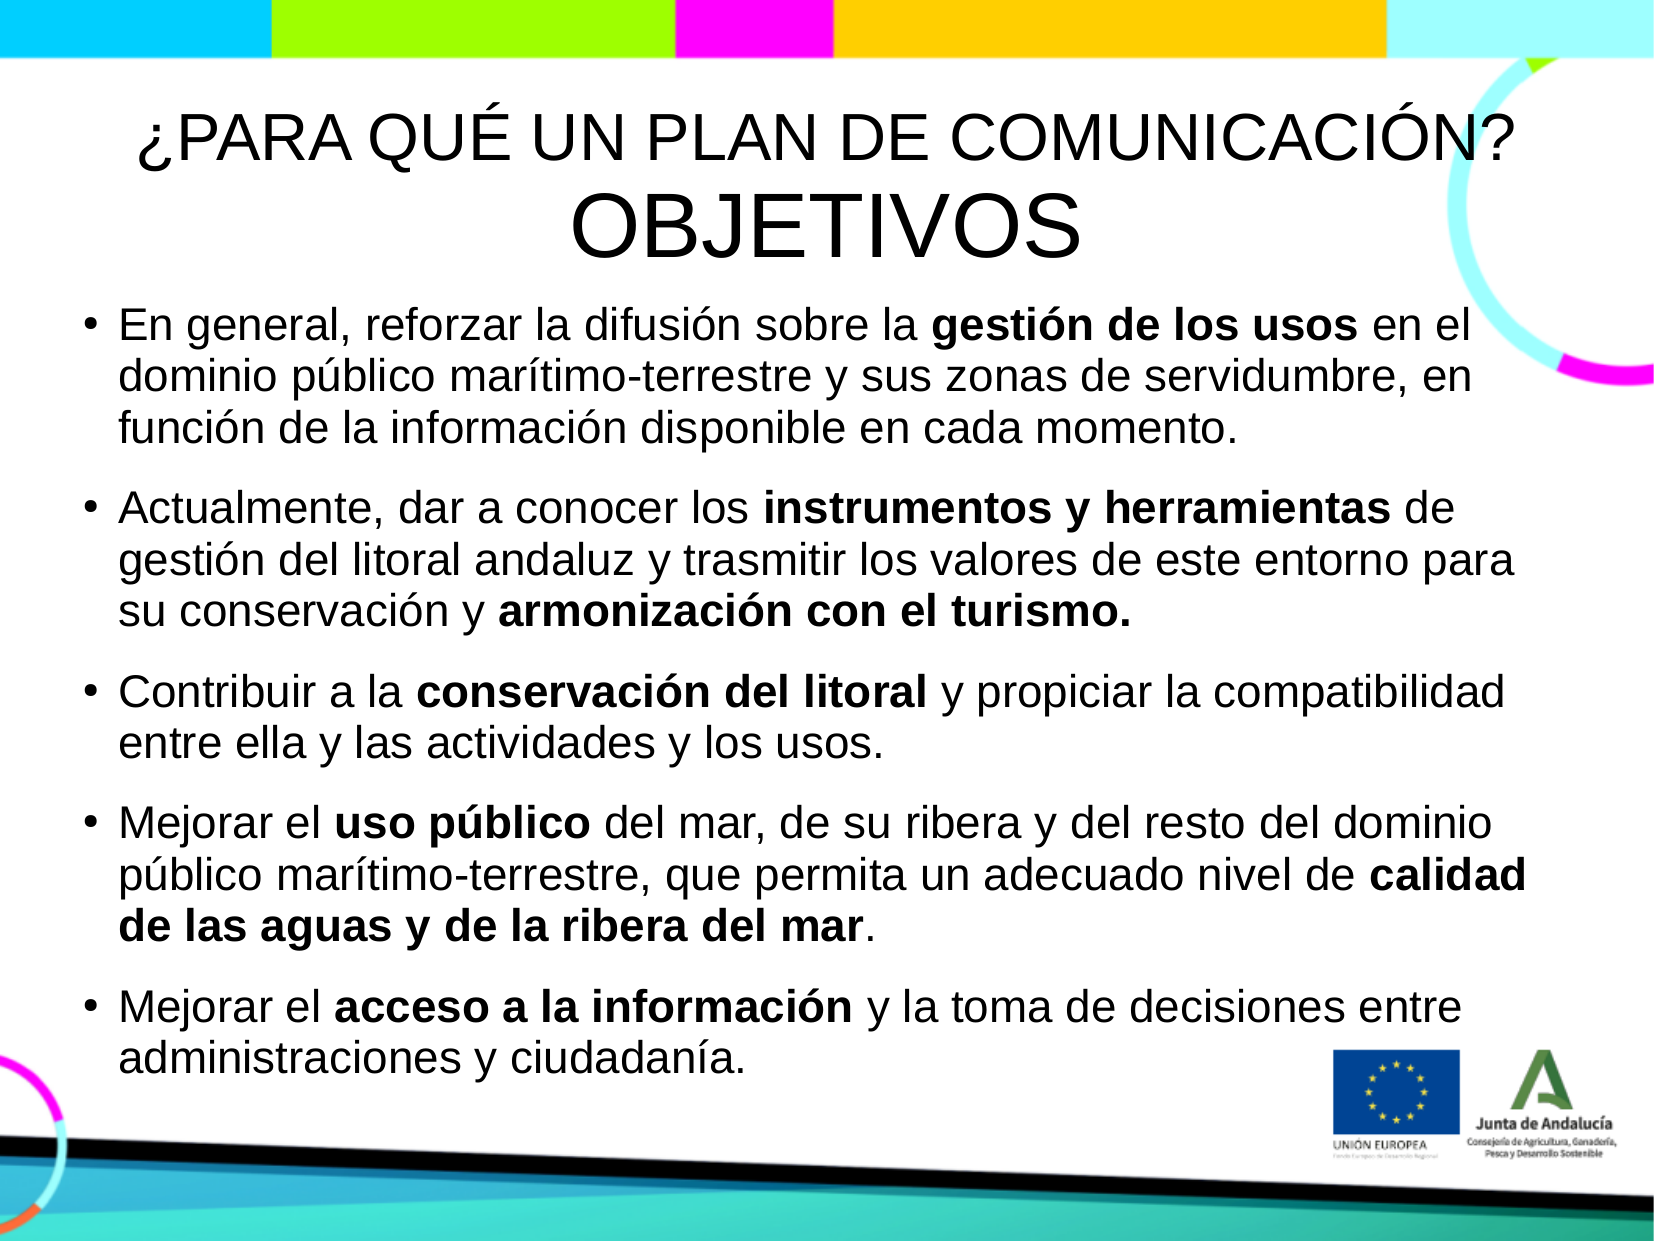

# ¿PARA QUÉ UN PLAN DE COMUNICACIÓN? OBJETIVOS
En general, reforzar la difusión sobre la gestión de los usos en el dominio público marítimo-terrestre y sus zonas de servidumbre, en función de la información disponible en cada momento.
Actualmente, dar a conocer los instrumentos y herramientas de gestión del litoral andaluz y trasmitir los valores de este entorno para su conservación y armonización con el turismo.
Contribuir a la conservación del litoral y propiciar la compatibilidad entre ella y las actividades y los usos.
Mejorar el uso público del mar, de su ribera y del resto del dominio público marítimo-terrestre, que permita un adecuado nivel de calidad de las aguas y de la ribera del mar.
Mejorar el acceso a la información y la toma de decisiones entre administraciones y ciudadanía.